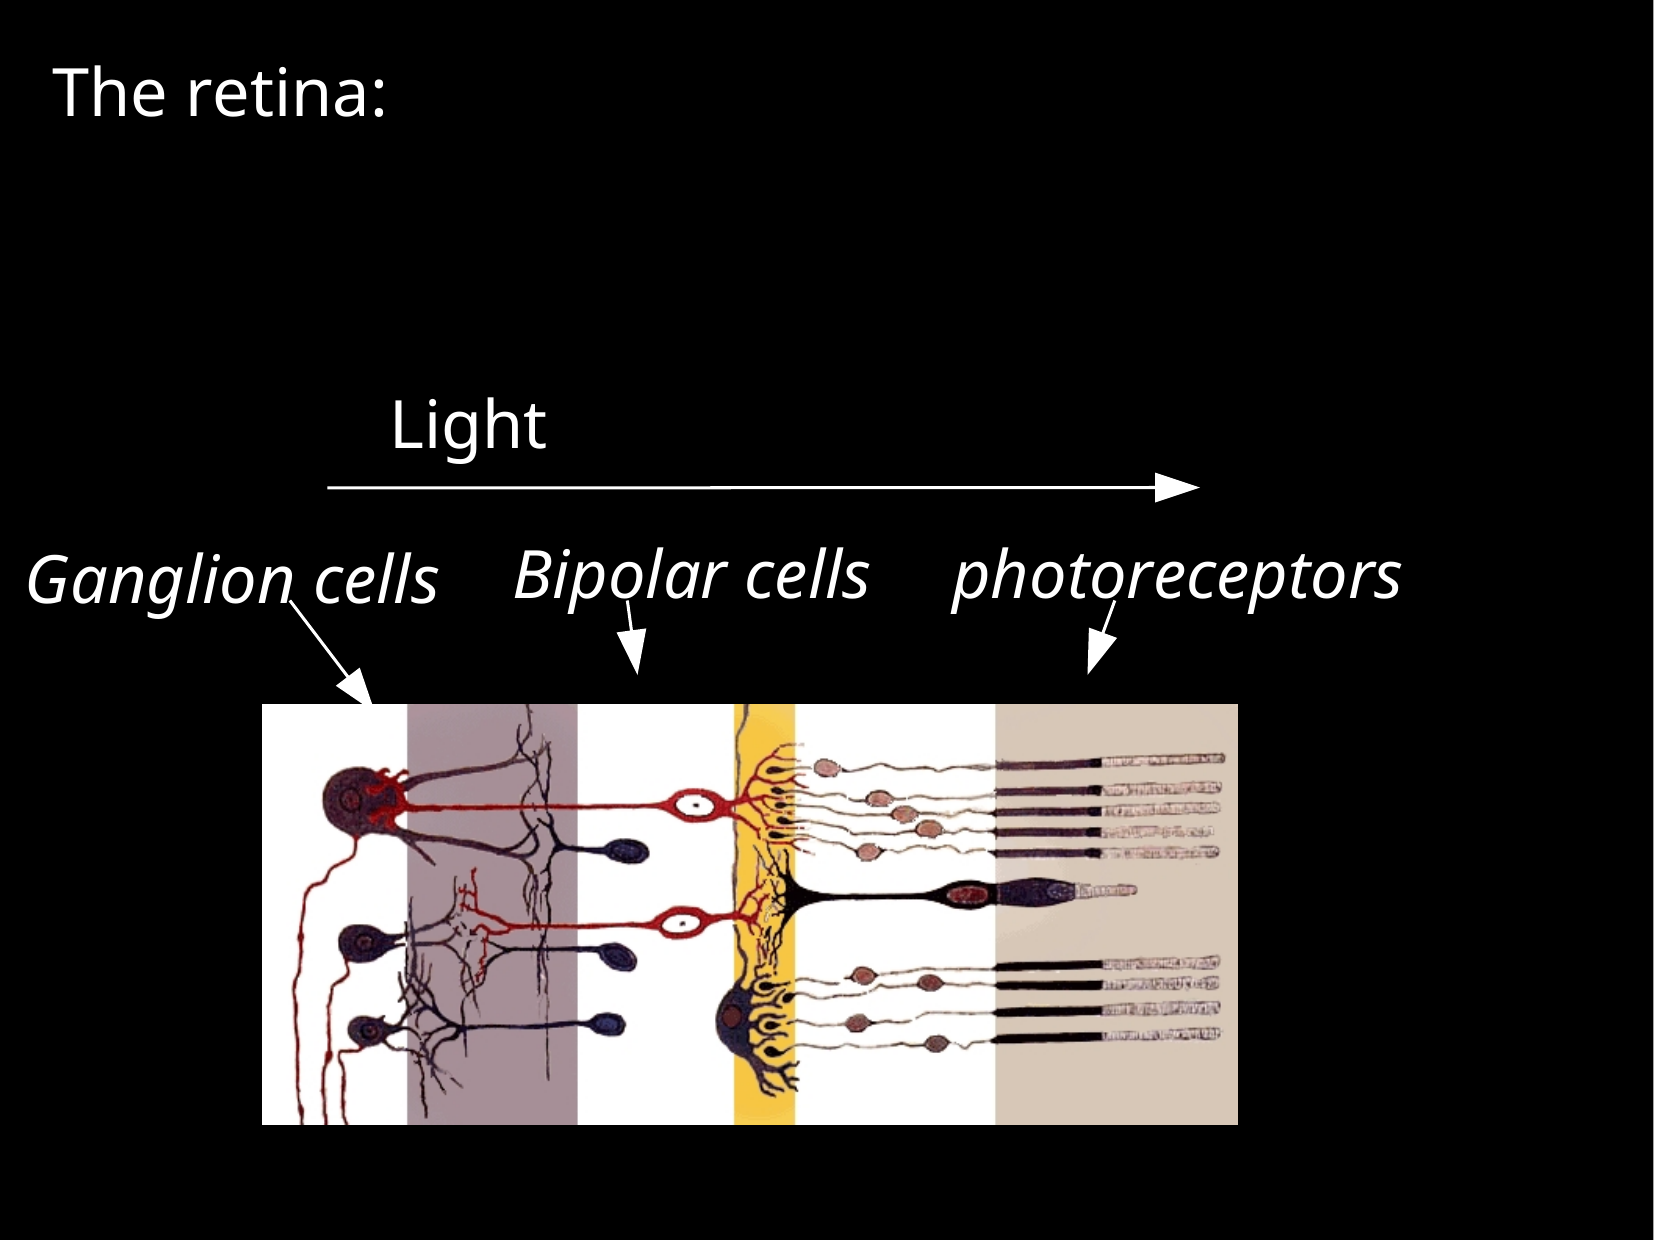

The retina:
Light
Bipolar cells
photoreceptors
Ganglion cells